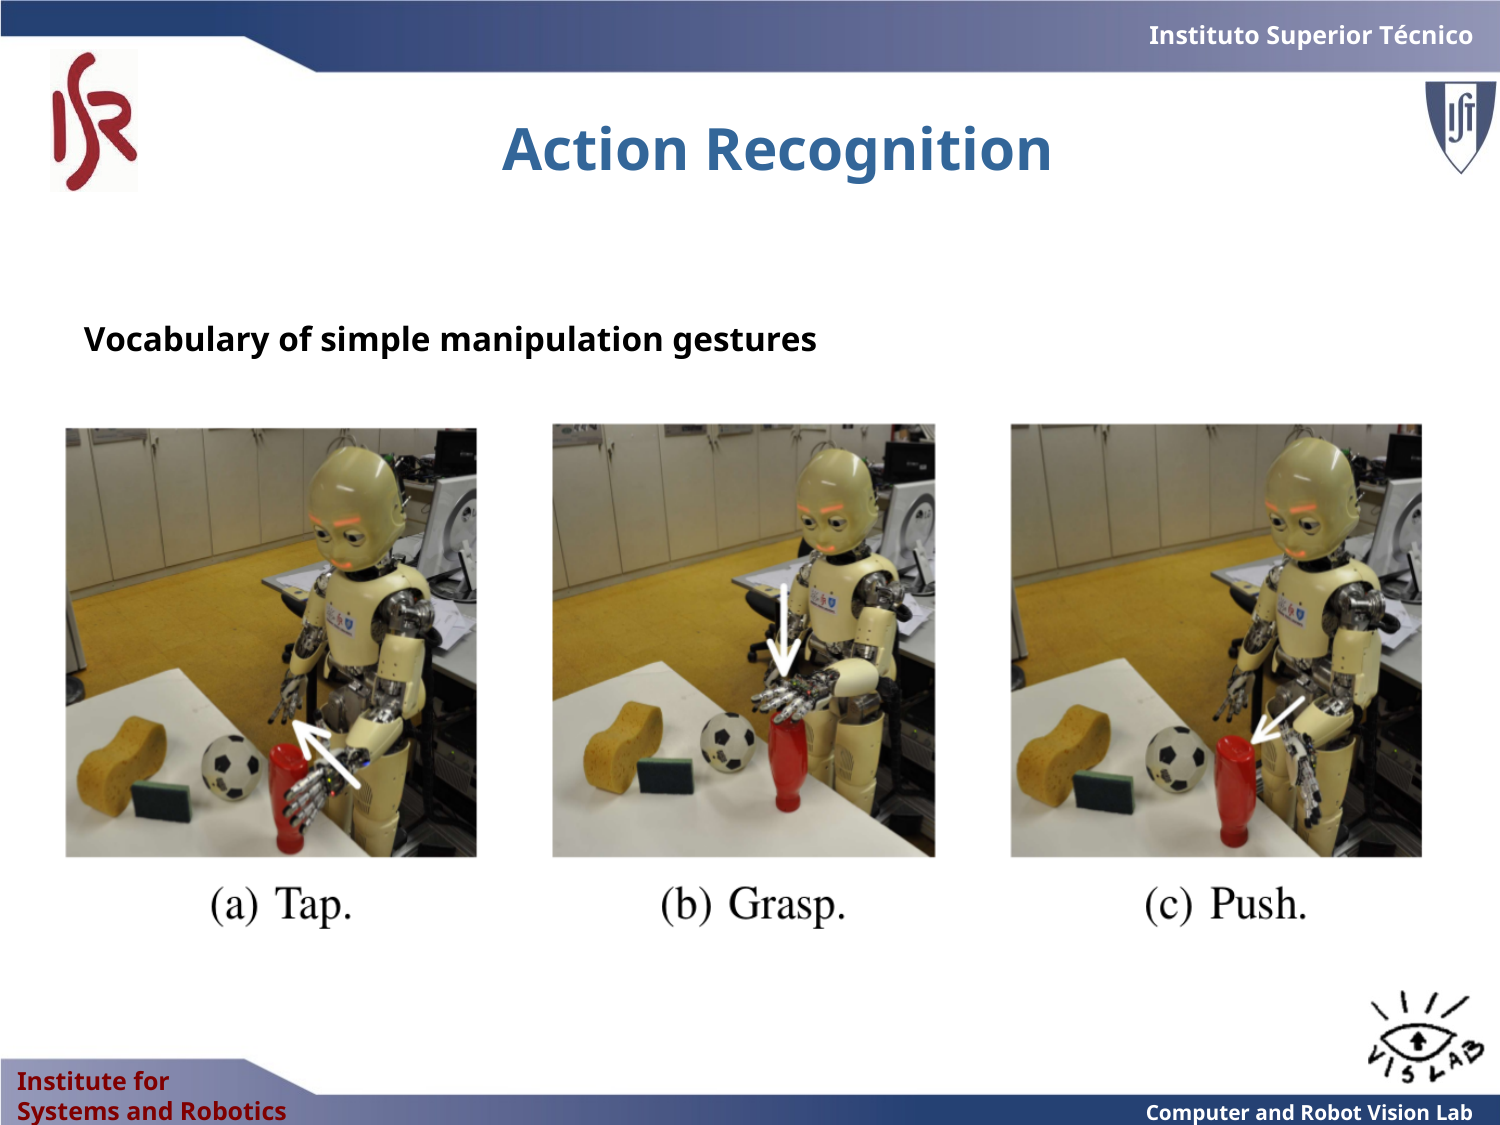

Action Recognition
Vocabulary of simple manipulation gestures